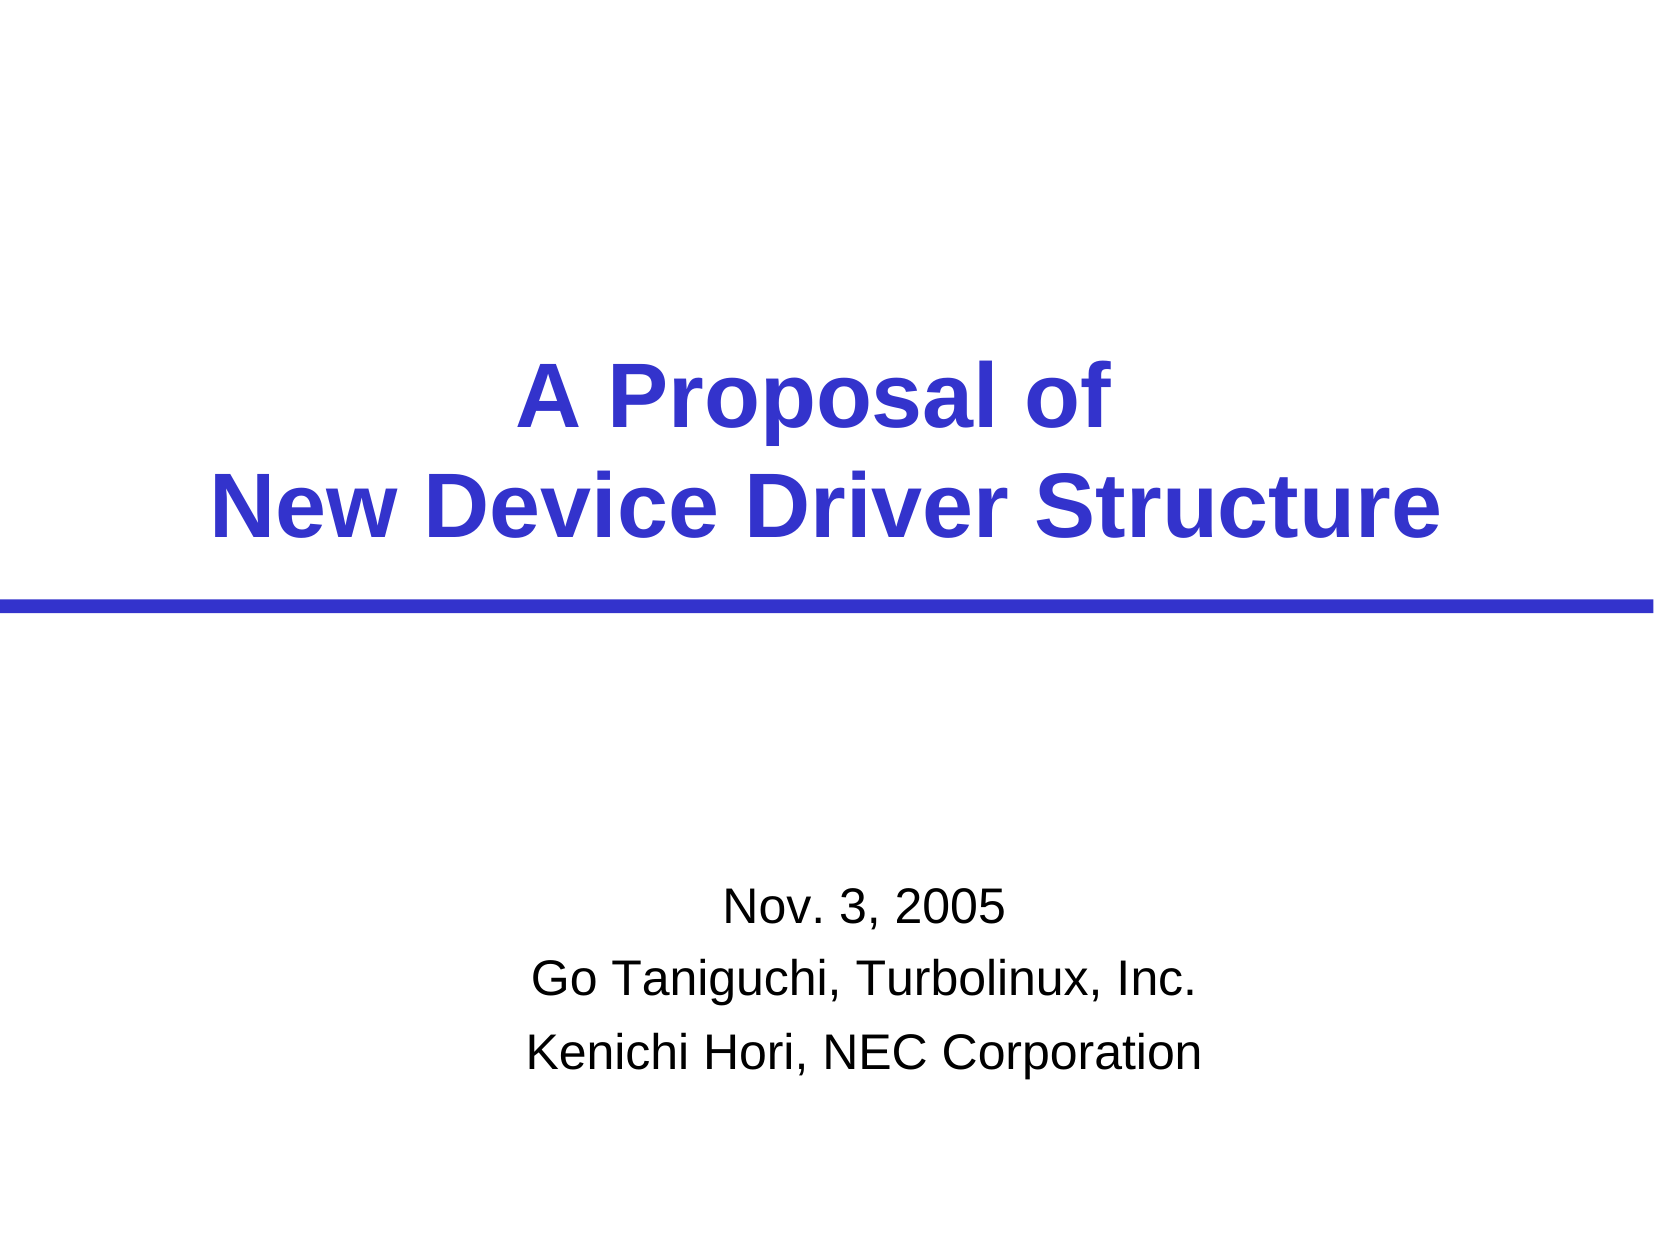

# A Proposal of New Device Driver Structure
Nov. 3, 2005
Go Taniguchi, Turbolinux, Inc.
Kenichi Hori, NEC Corporation